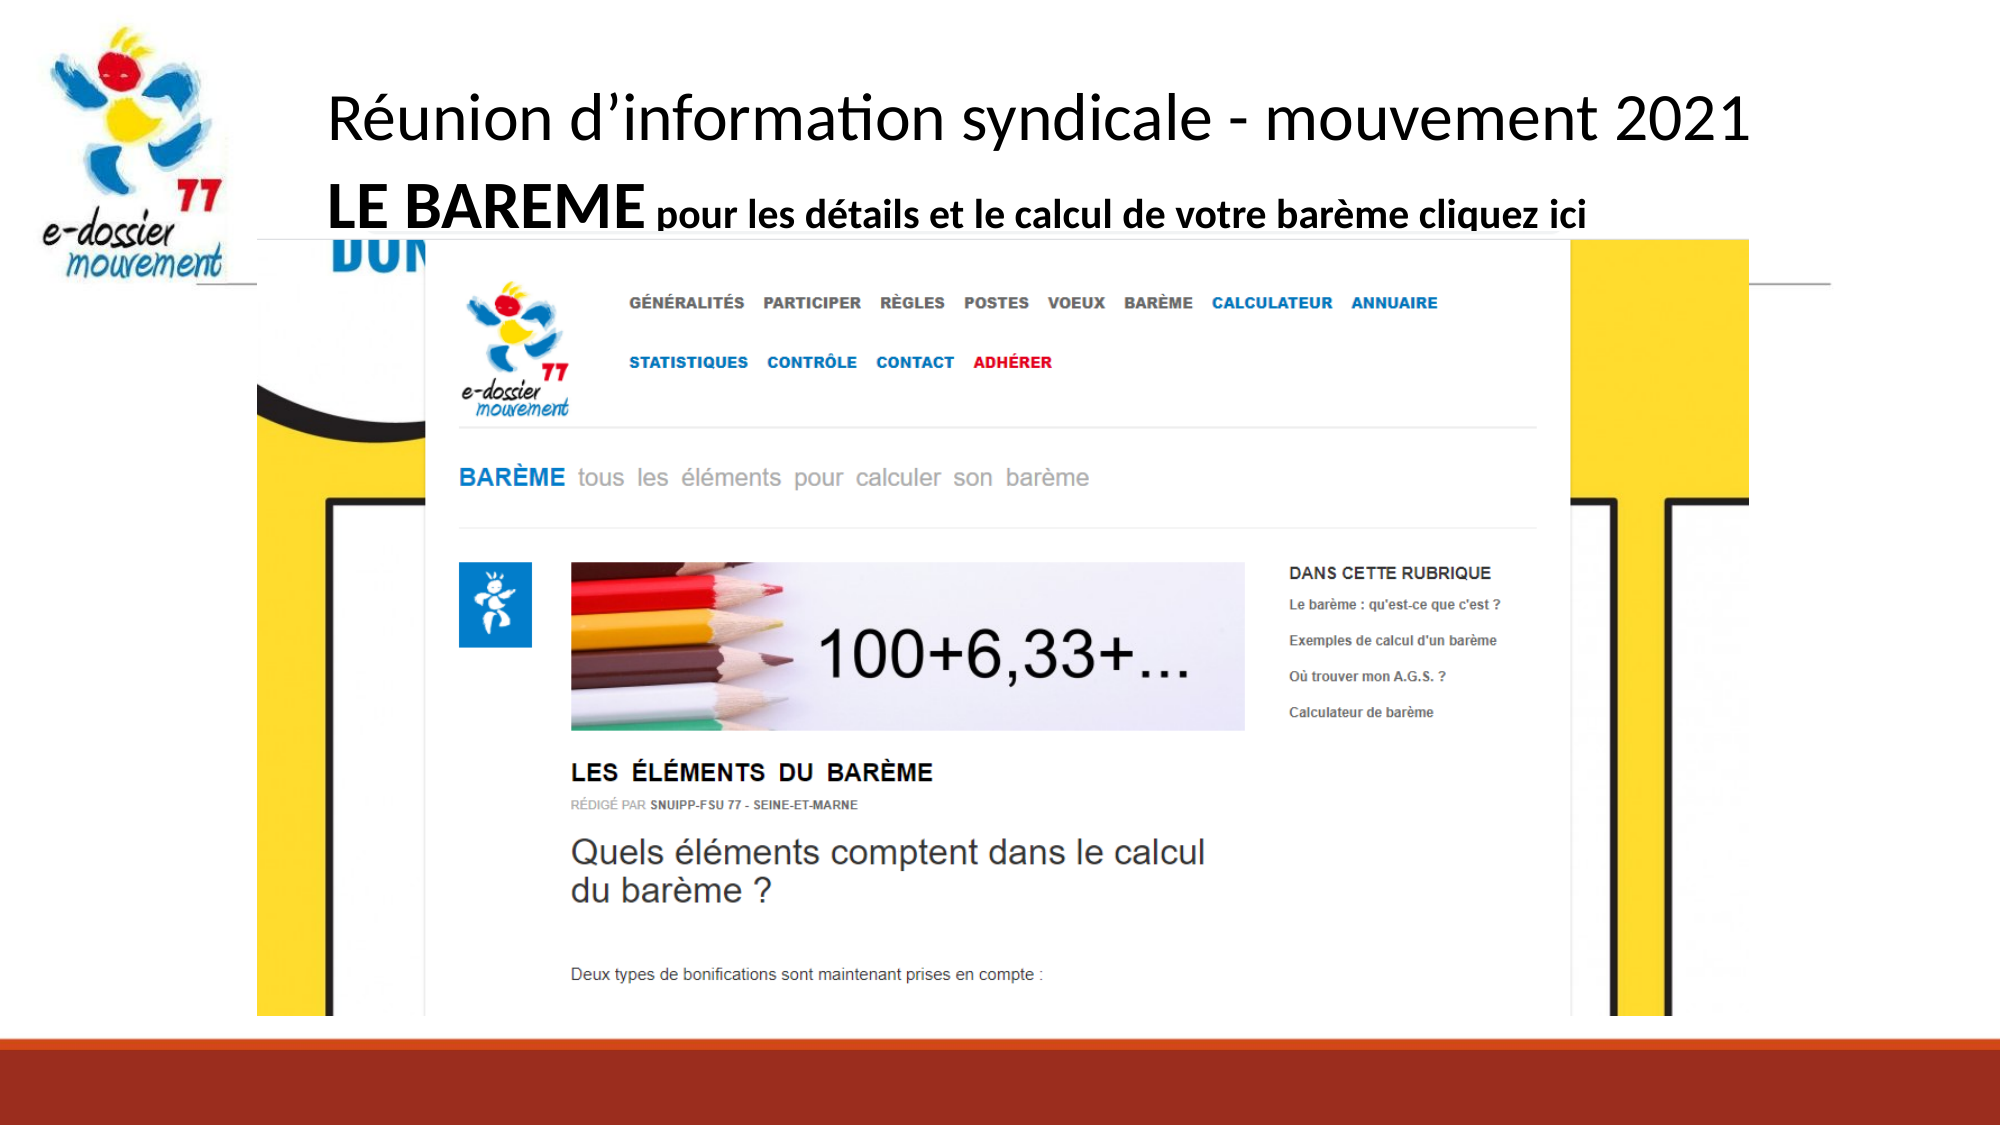

Réunion d’information syndicale - mouvement 2021
LE BAREME pour les détails et le calcul de votre barème cliquez ici